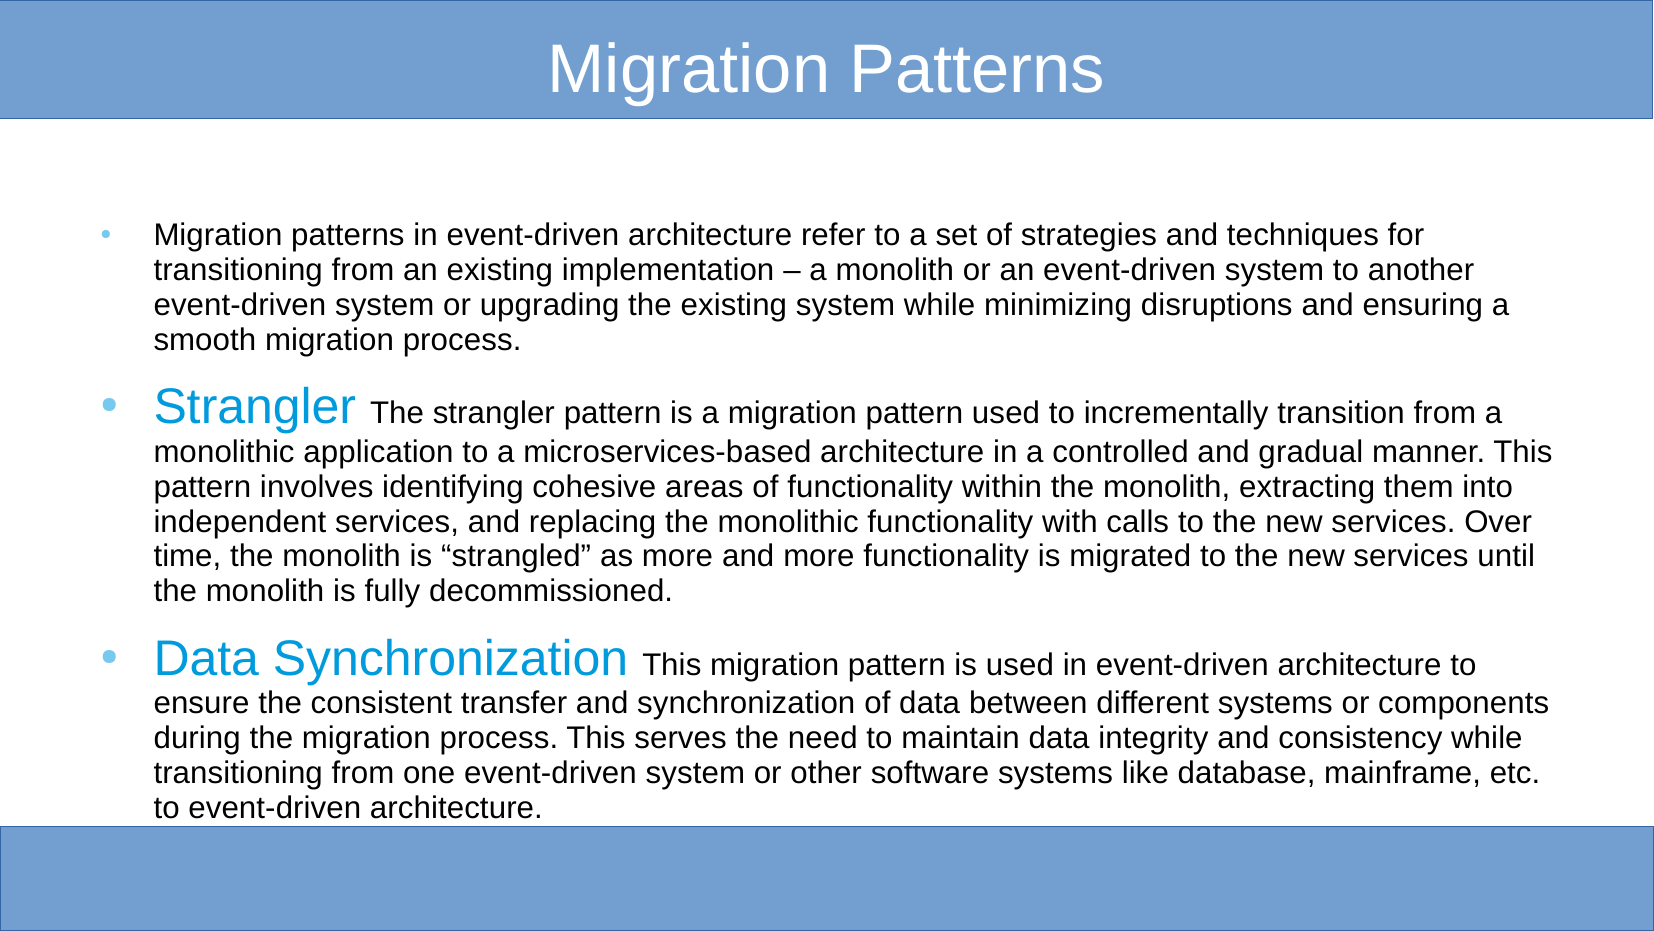

# Migration Patterns
Migration patterns in event-driven architecture refer to a set of strategies and techniques for transitioning from an existing implementation – a monolith or an event-driven system to another event-driven system or upgrading the existing system while minimizing disruptions and ensuring a smooth migration process.
Strangler The strangler pattern is a migration pattern used to incrementally transition from a monolithic application to a microservices-based architecture in a controlled and gradual manner. This pattern involves identifying cohesive areas of functionality within the monolith, extracting them into independent services, and replacing the monolithic functionality with calls to the new services. Over time, the monolith is “strangled” as more and more functionality is migrated to the new services until the monolith is fully decommissioned.
Data Synchronization This migration pattern is used in event-driven architecture to ensure the consistent transfer and synchronization of data between different systems or components during the migration process. This serves the need to maintain data integrity and consistency while transitioning from one event-driven system or other software systems like database, mainframe, etc. to event-driven architecture.